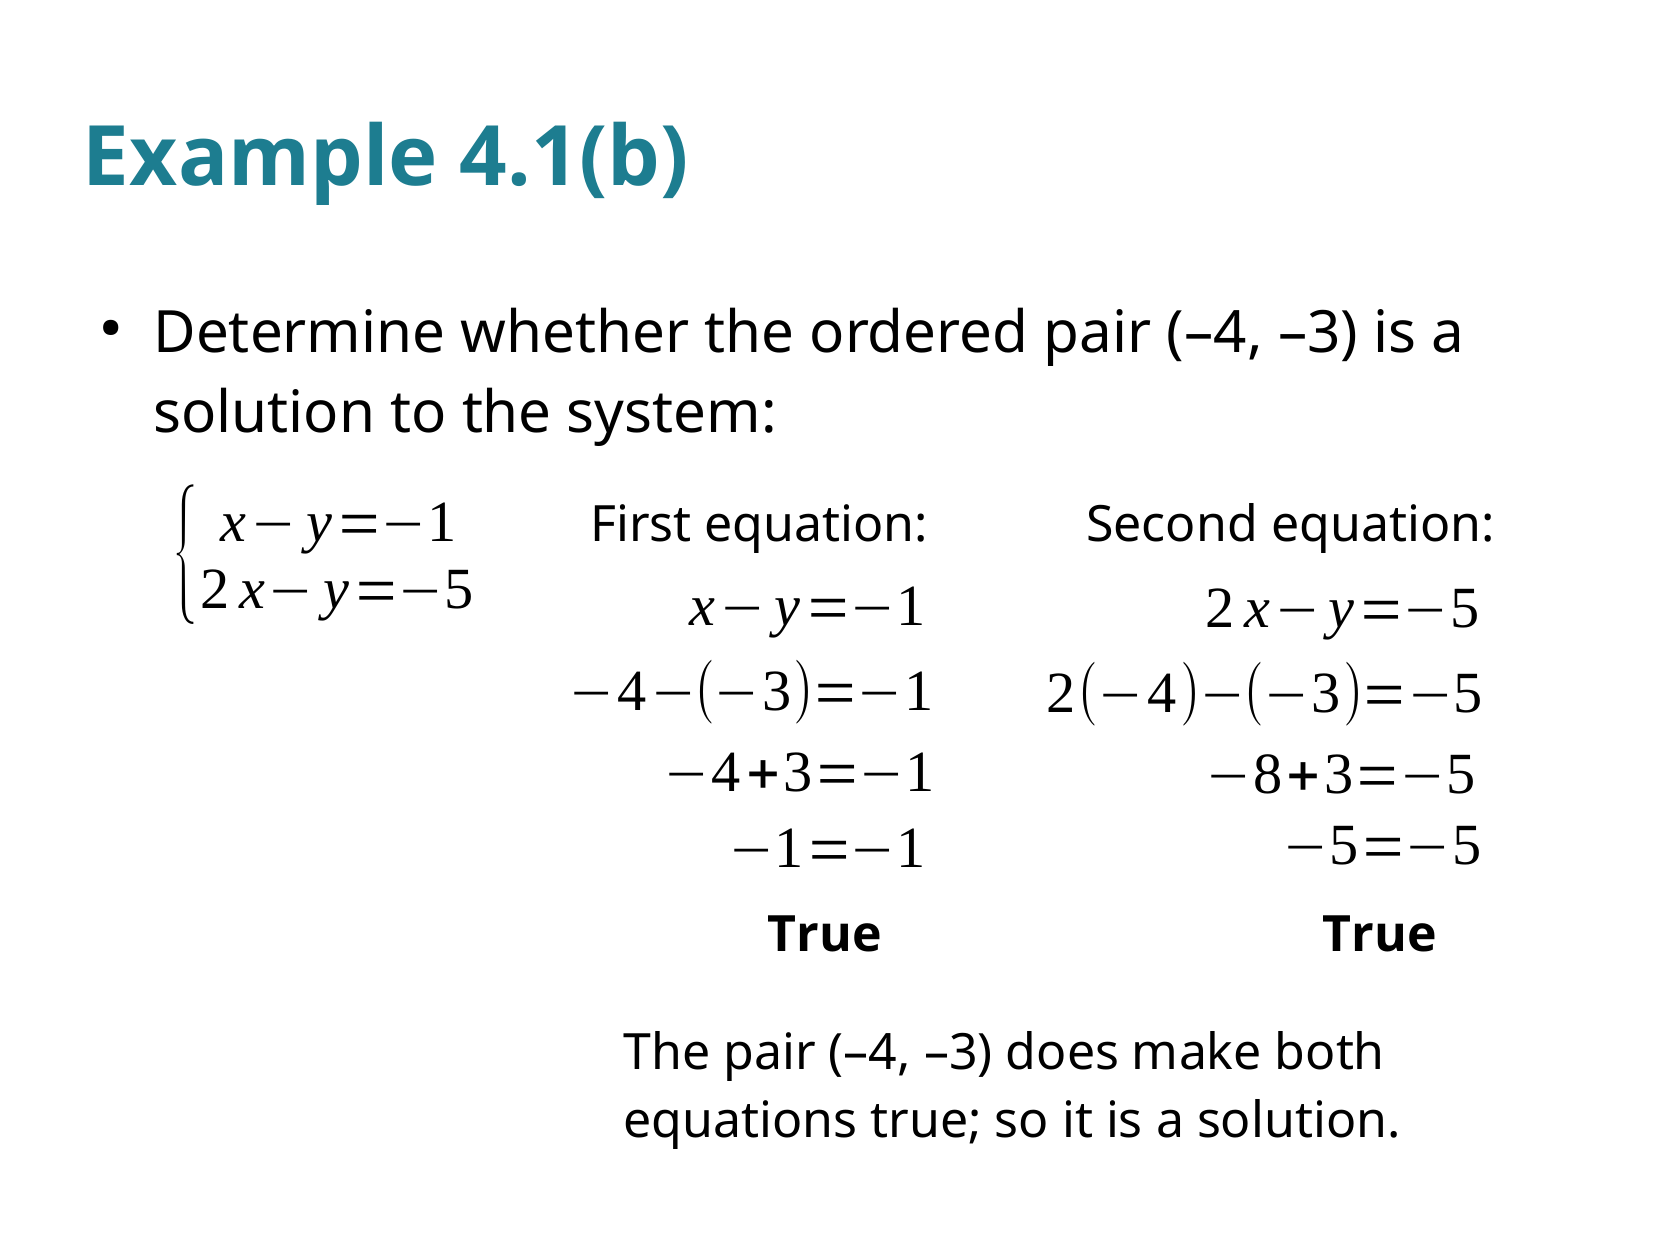

# Example 4.1(b)
Determine whether the ordered pair (–4, –3) is a solution to the system:
First equation:
Second equation:
True
True
The pair (–4, –3) does make both equations true; so it is a solution.